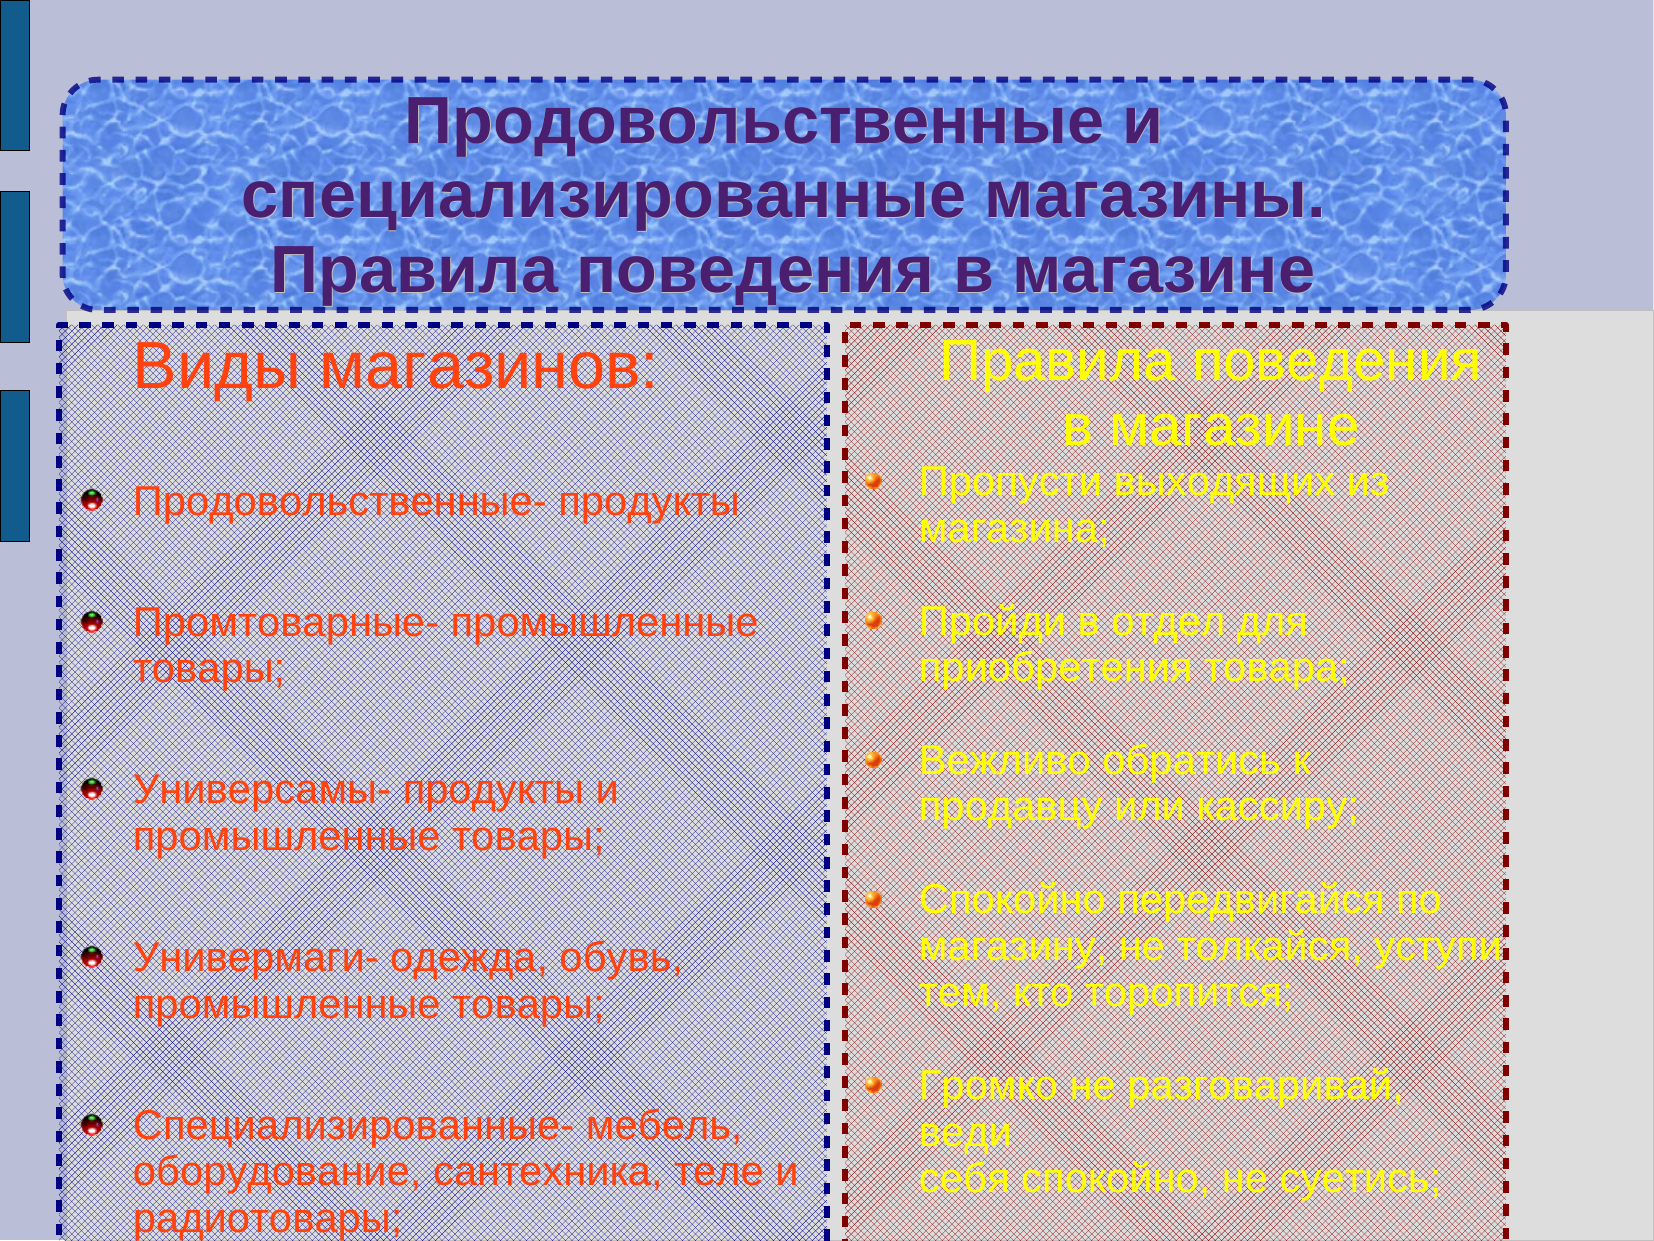

# Продовольственные и специализированные магазины. Правила поведения в магазине
Виды магазинов:
Продовольственные- продукты
Промтоварные- промышленные товары;
Универсамы- продукты и промышленные товары;
Универмаги- одежда, обувь, промышленные товары;
Специализированные- мебель, оборудование, сантехника, теле и радиотовары;
Правила поведения в магазине
Пропусти выходящих из магазина;
Пройди в отдел для приобретения товара;
Вежливо обратись к продавцу или кассиру;
Спокойно передвигайся по магазину, не толкайся, уступи тем, кто торопится;
Громко не разговаривай, веди
себя спокойно, не суетись;